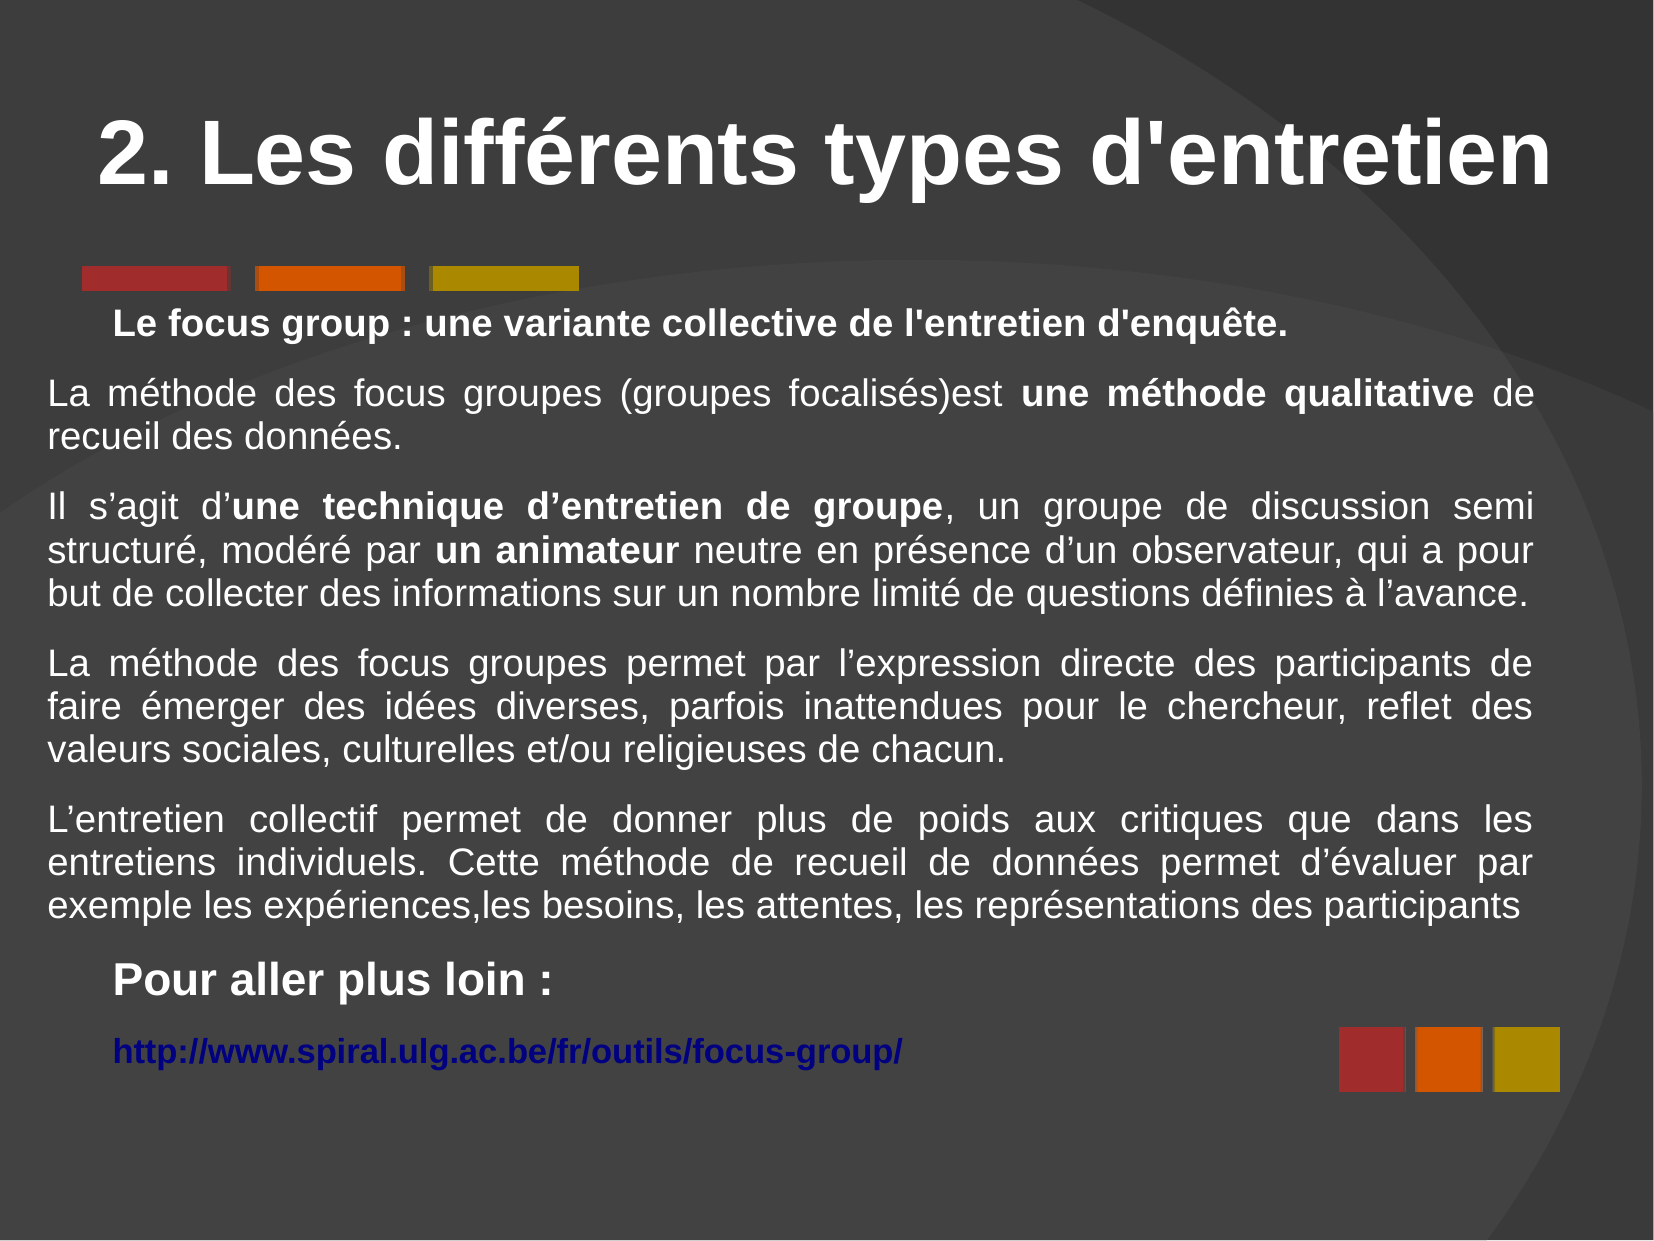

# 2. Les différents types d'entretien
Le focus group : une variante collective de l'entretien d'enquête.
La méthode des focus groupes (groupes focalisés)est une méthode qualitative de recueil des données.
Il s’agit d’une technique d’entretien de groupe, un groupe de discussion semi structuré, modéré par un animateur neutre en présence d’un observateur, qui a pour but de collecter des informations sur un nombre limité de questions définies à l’avance.
La méthode des focus groupes permet par l’expression directe des participants de faire émerger des idées diverses, parfois inattendues pour le chercheur, reflet des valeurs sociales, culturelles et/ou religieuses de chacun.
L’entretien collectif permet de donner plus de poids aux critiques que dans les entretiens individuels. Cette méthode de recueil de données permet d’évaluer par exemple les expériences,les besoins, les attentes, les représentations des participants
Pour aller plus loin :
http://www.spiral.ulg.ac.be/fr/outils/focus-group/